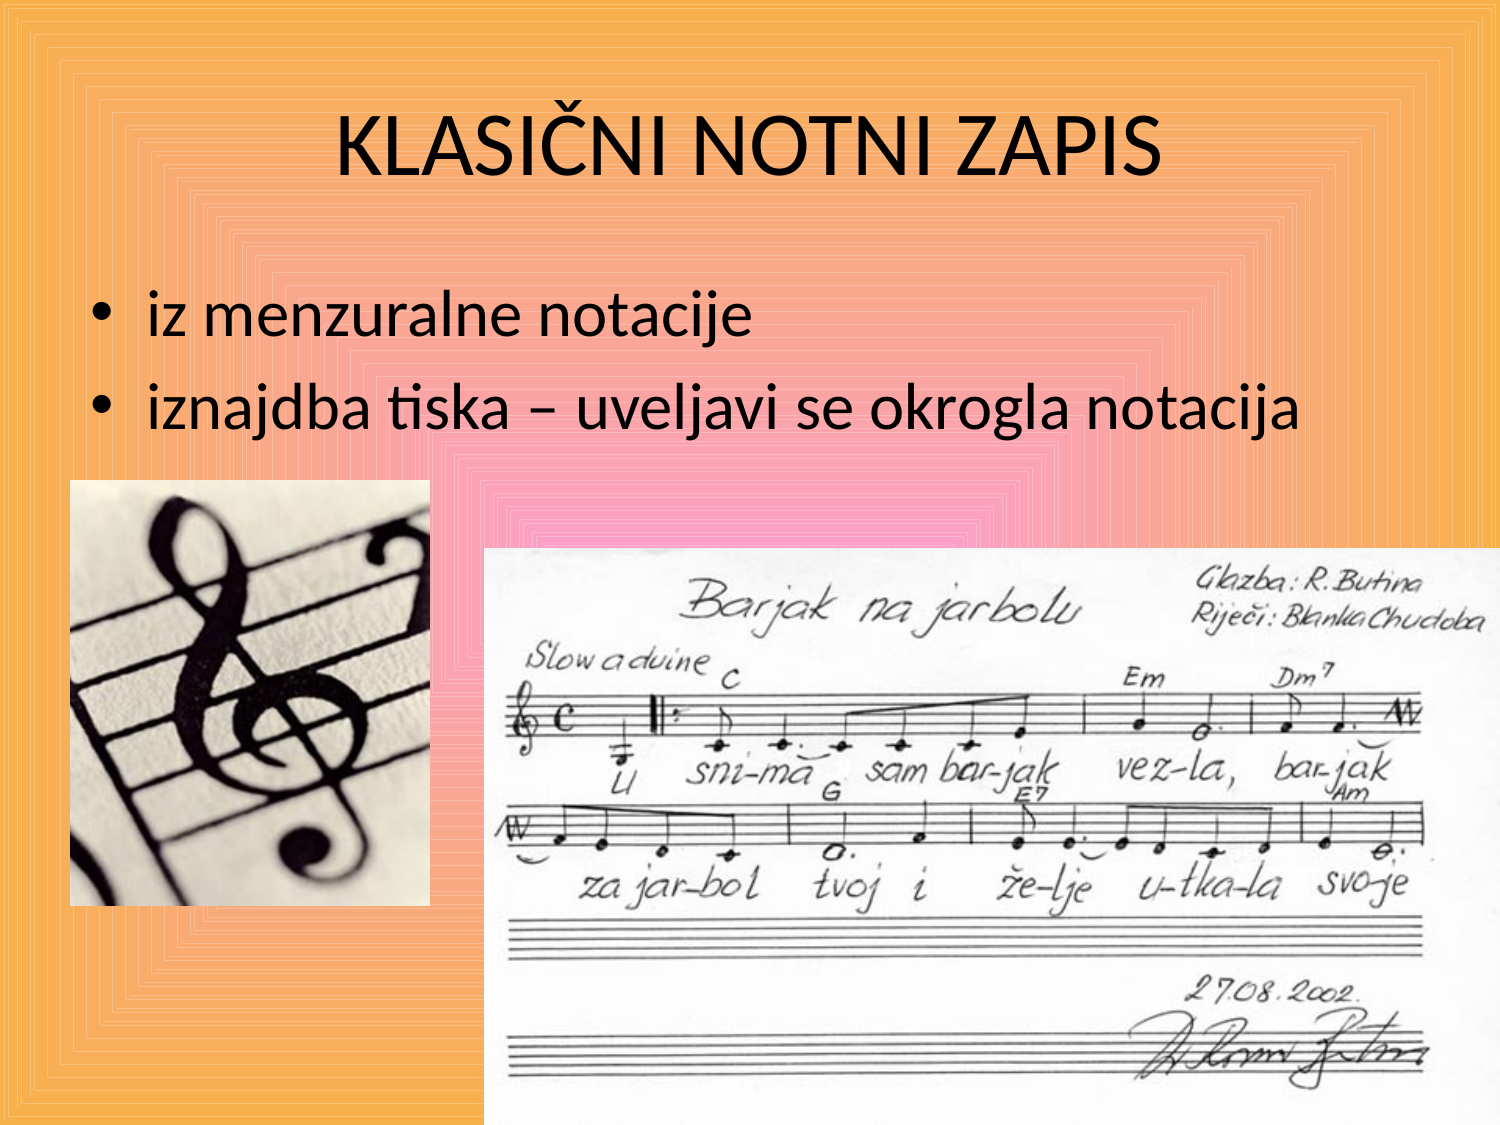

# KLASIČNI NOTNI ZAPIS
iz menzuralne notacije
iznajdba tiska – uveljavi se okrogla notacija